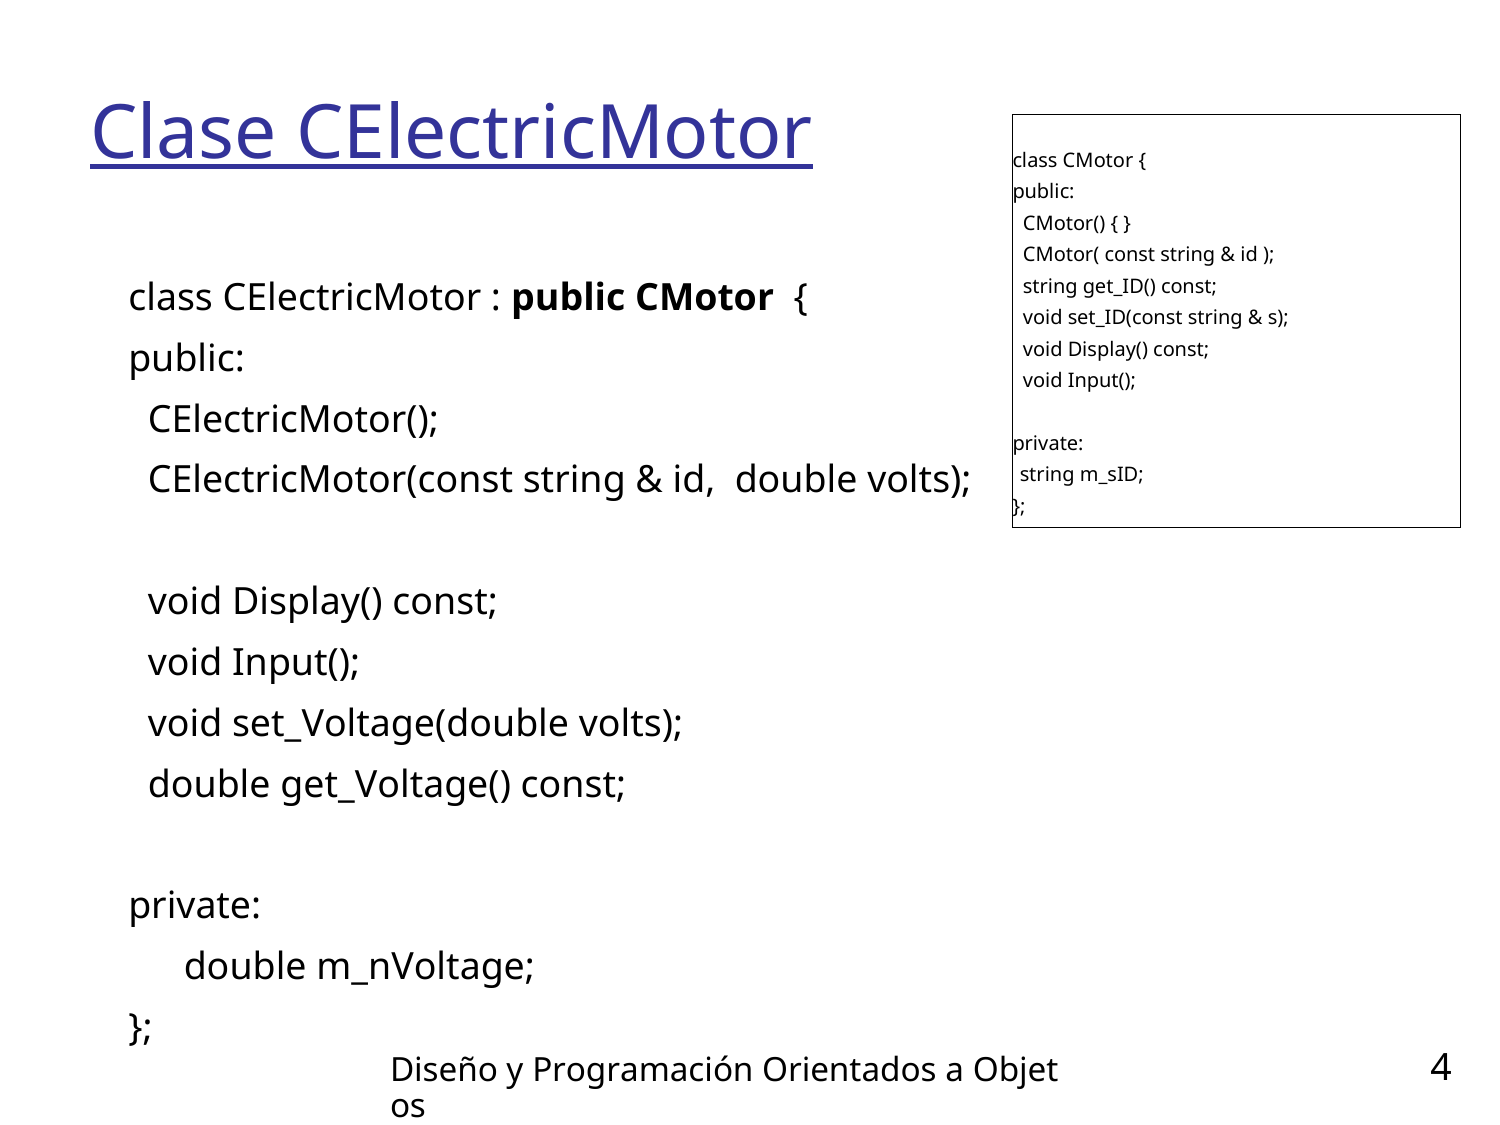

# Clase CElectricMotor
class CMotor {
public:
 CMotor() { }
 CMotor( const string & id );
 string get_ID() const;
 void set_ID(const string & s);
 void Display() const;
 void Input();
private:
	string m_sID;
};
class CElectricMotor : public CMotor {
public:
 CElectricMotor();
 CElectricMotor(const string & id, double volts);
 void Display() const;
 void Input();
 void set_Voltage(double volts);
 double get_Voltage() const;
private:
	double m_nVoltage;
};
Diseño y Programación Orientados a Objetos
4